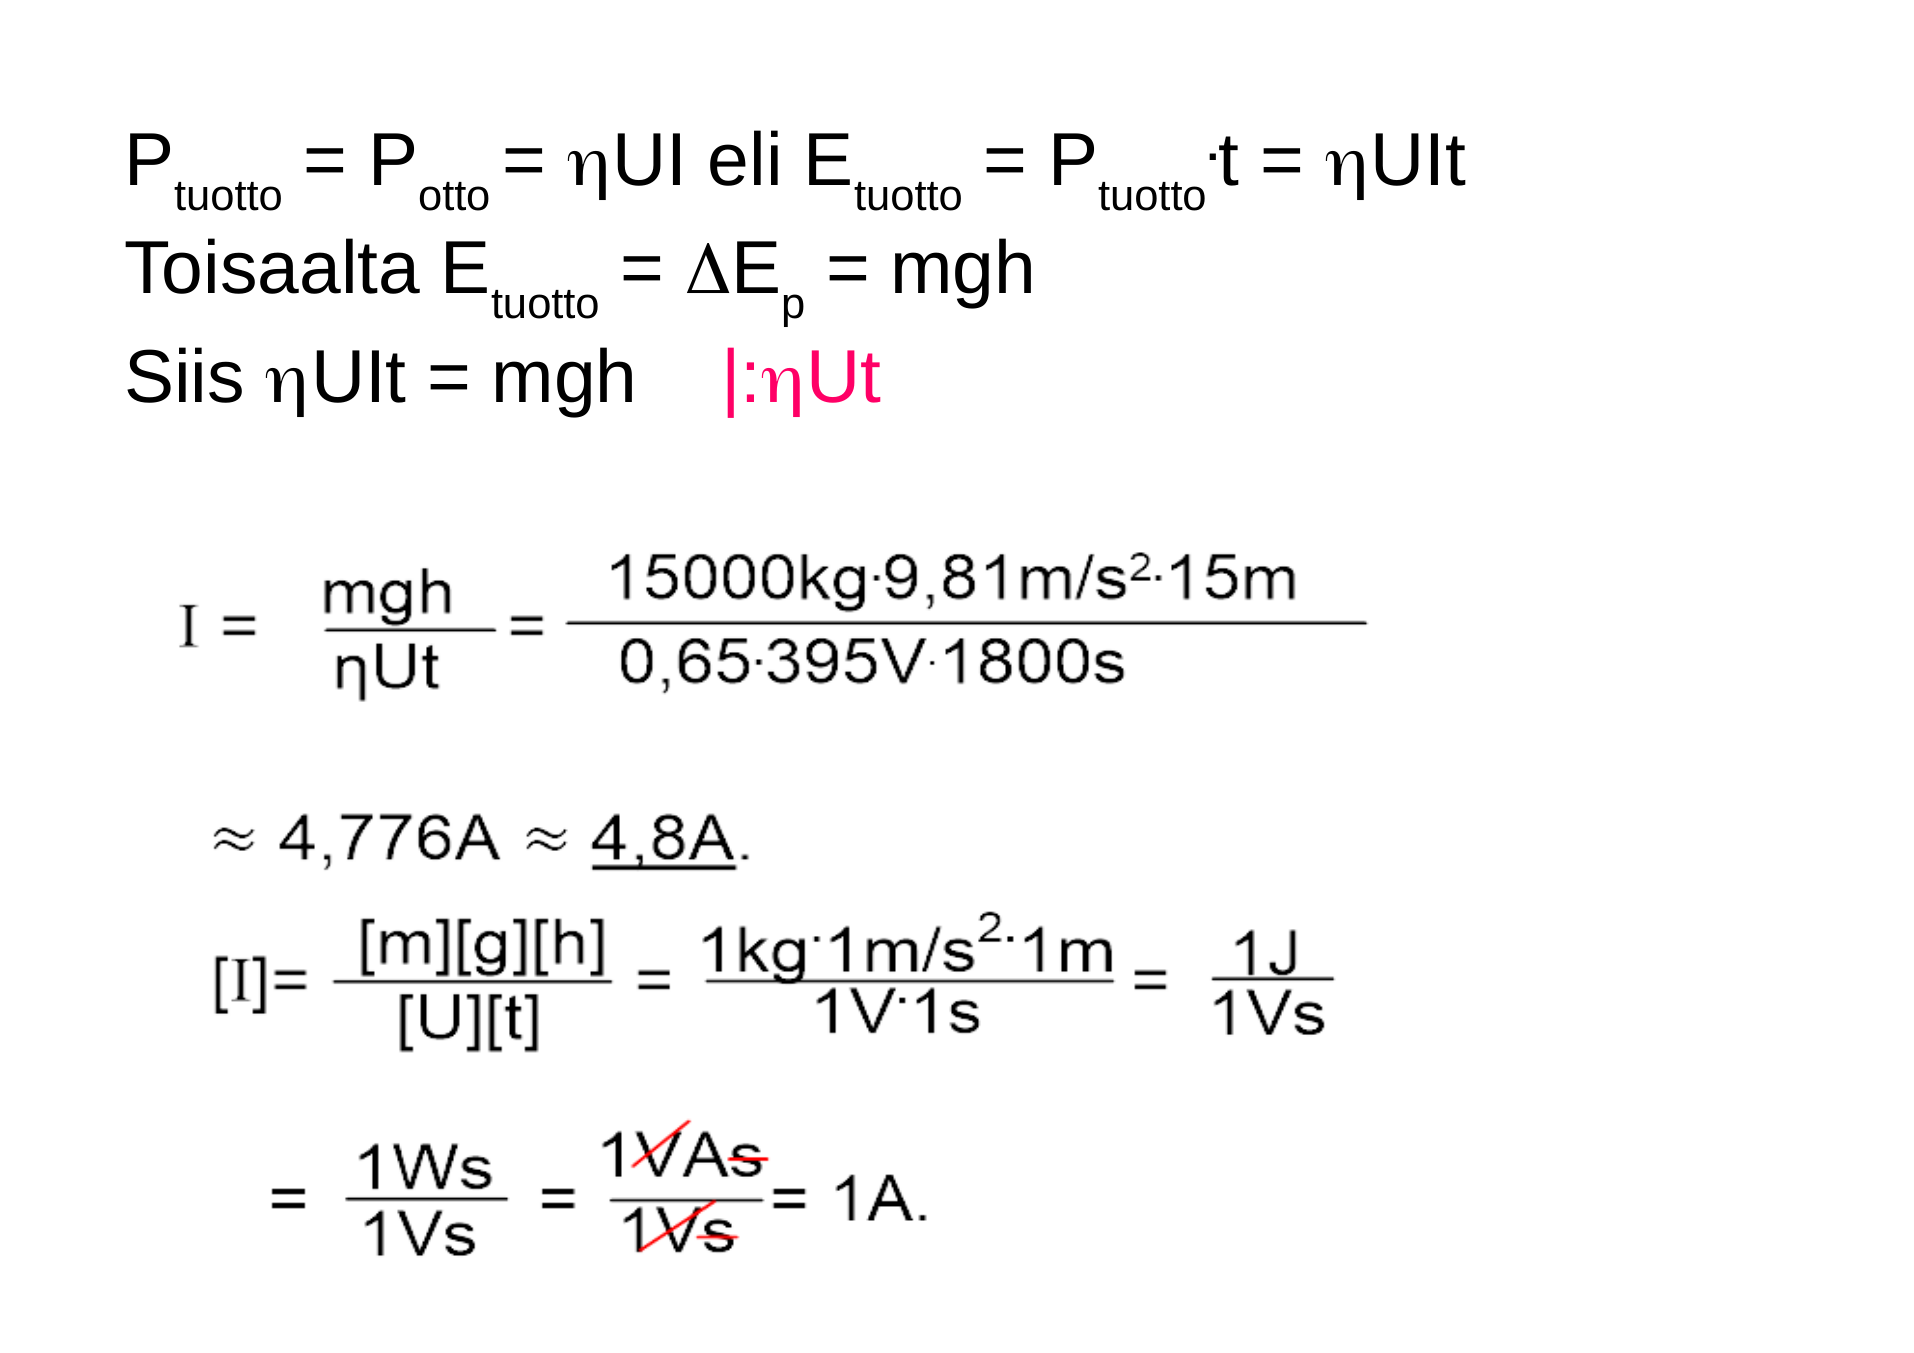

Ptuotto = Potto = UI eli Etuotto = Ptuotto.t = UIt
Toisaalta Etuotto = Ep = mgh
Siis UIt = mgh |:Ut